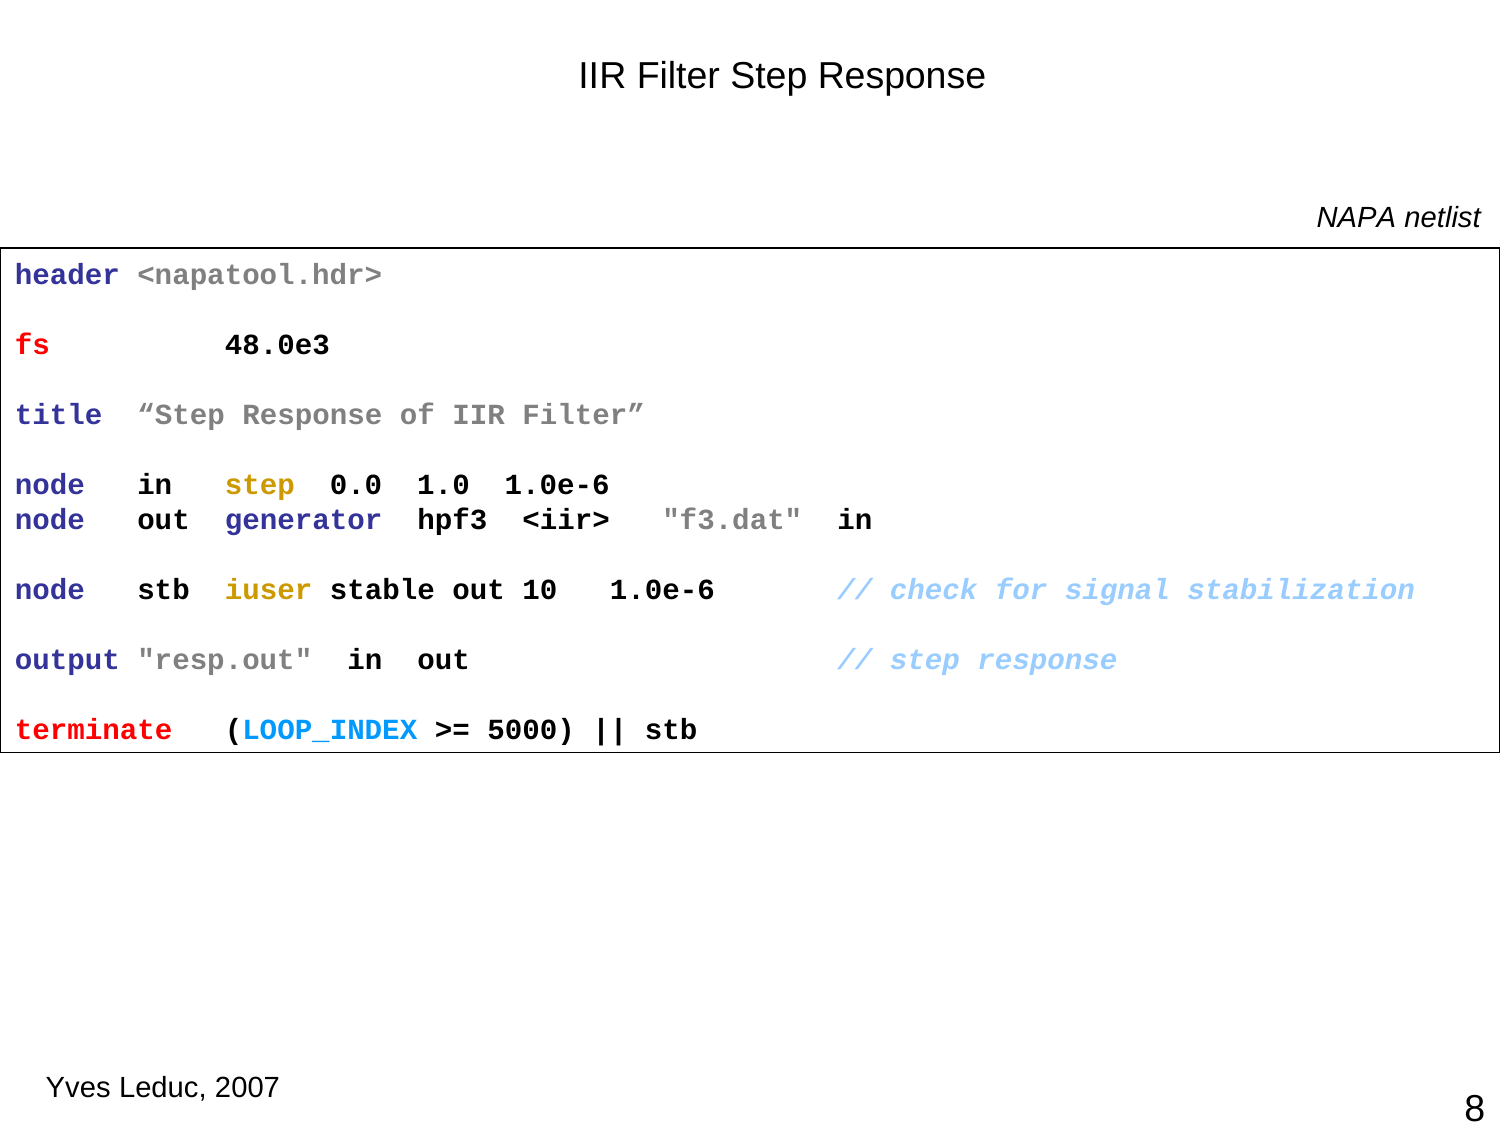

IIR Filter Step Response
NAPA netlist
header <napatool.hdr>
fs 48.0e3
title “Step Response of IIR Filter”
node in step 0.0 1.0 1.0e-6
node out generator hpf3 <iir> "f3.dat" in
node stb iuser stable out 10 1.0e-6 // check for signal stabilization
output "resp.out" in out // step response
terminate (LOOP_INDEX >= 5000) || stb
8